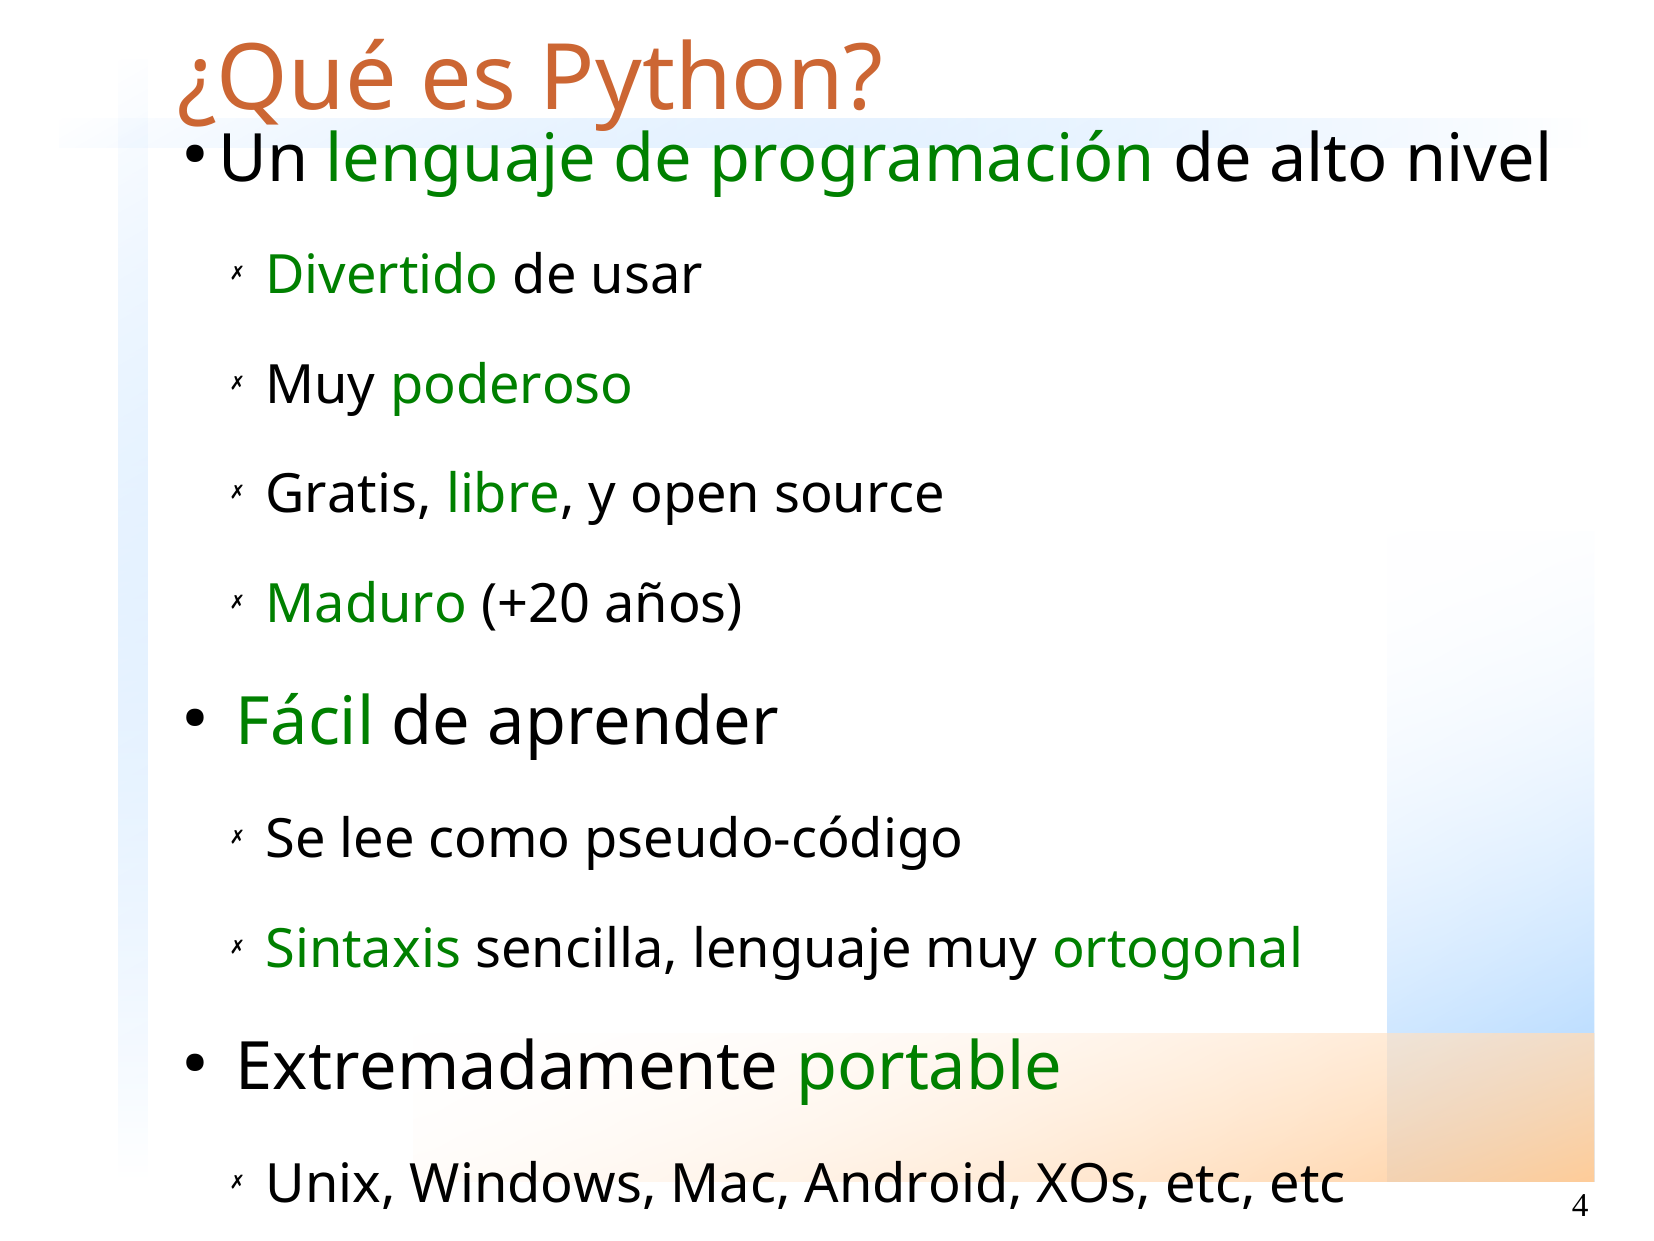

# ¿Qué es Python?
Un lenguaje de programación de alto nivel
Divertido de usar
Muy poderoso
Gratis, libre, y open source
Maduro (+20 años)
 Fácil de aprender
Se lee como pseudo-código
Sintaxis sencilla, lenguaje muy ortogonal
 Extremadamente portable
Unix, Windows, Mac, Android, XOs, etc, etc